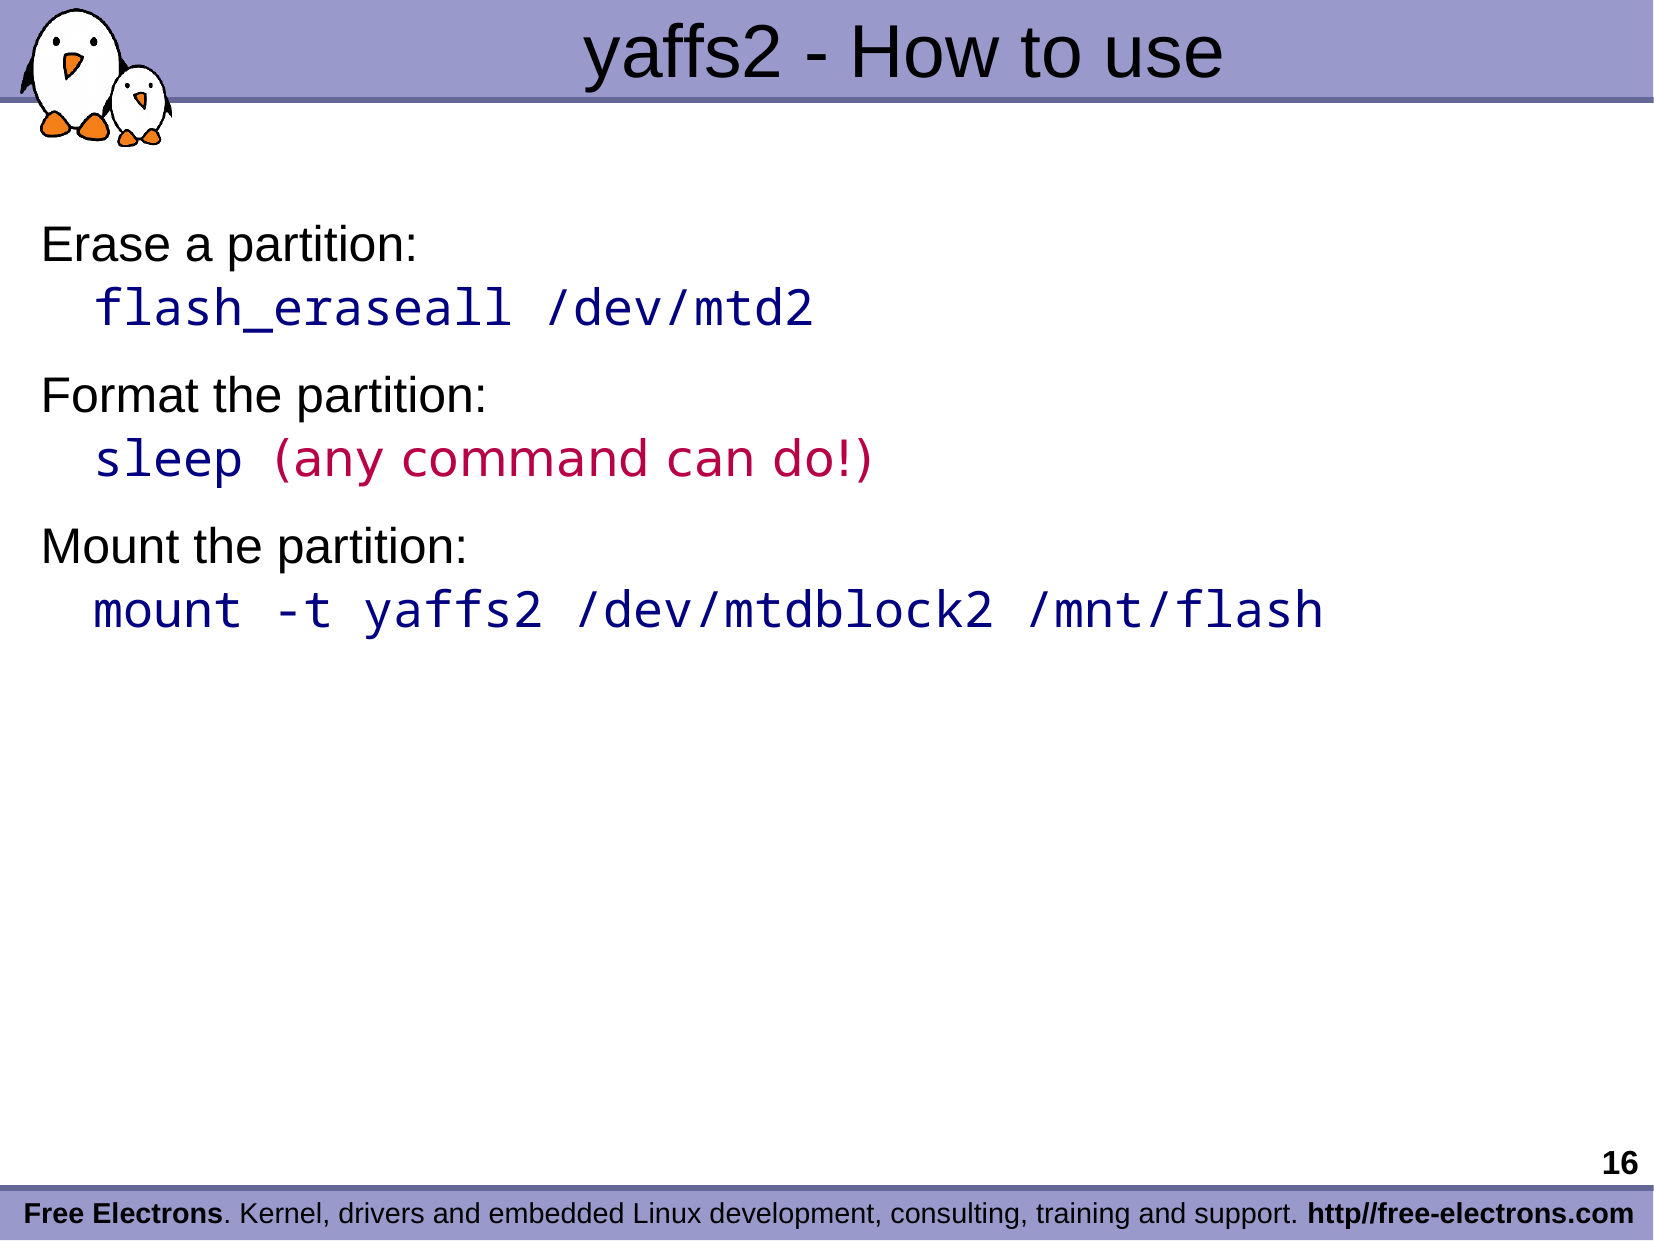

# yaffs2 - How to use
Erase a partition:
flash_eraseall /dev/mtd2
Format the partition:
sleep (any command can do!)
Mount the partition:
mount -t yaffs2 /dev/mtdblock2 /mnt/flash